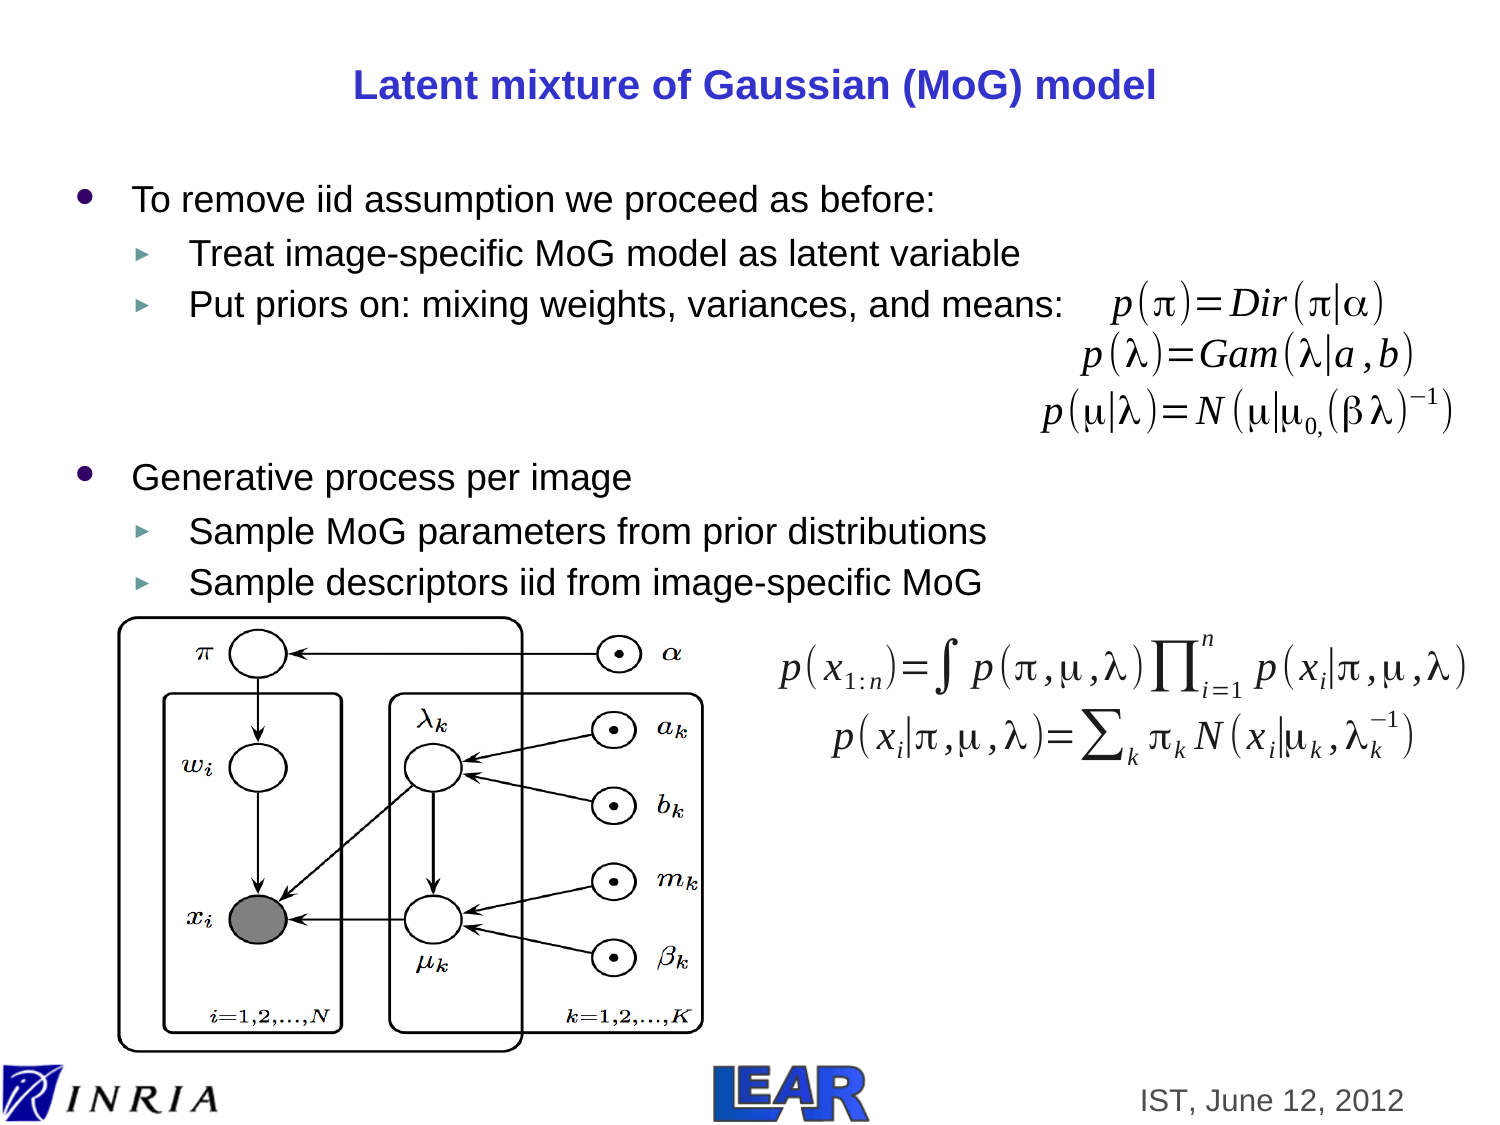

# Latent mixture of Gaussian (MoG) model
To remove iid assumption we proceed as before:
Treat image-specific MoG model as latent variable
Put priors on: mixing weights, variances, and means:
Generative process per image
Sample MoG parameters from prior distributions
Sample descriptors iid from image-specific MoG